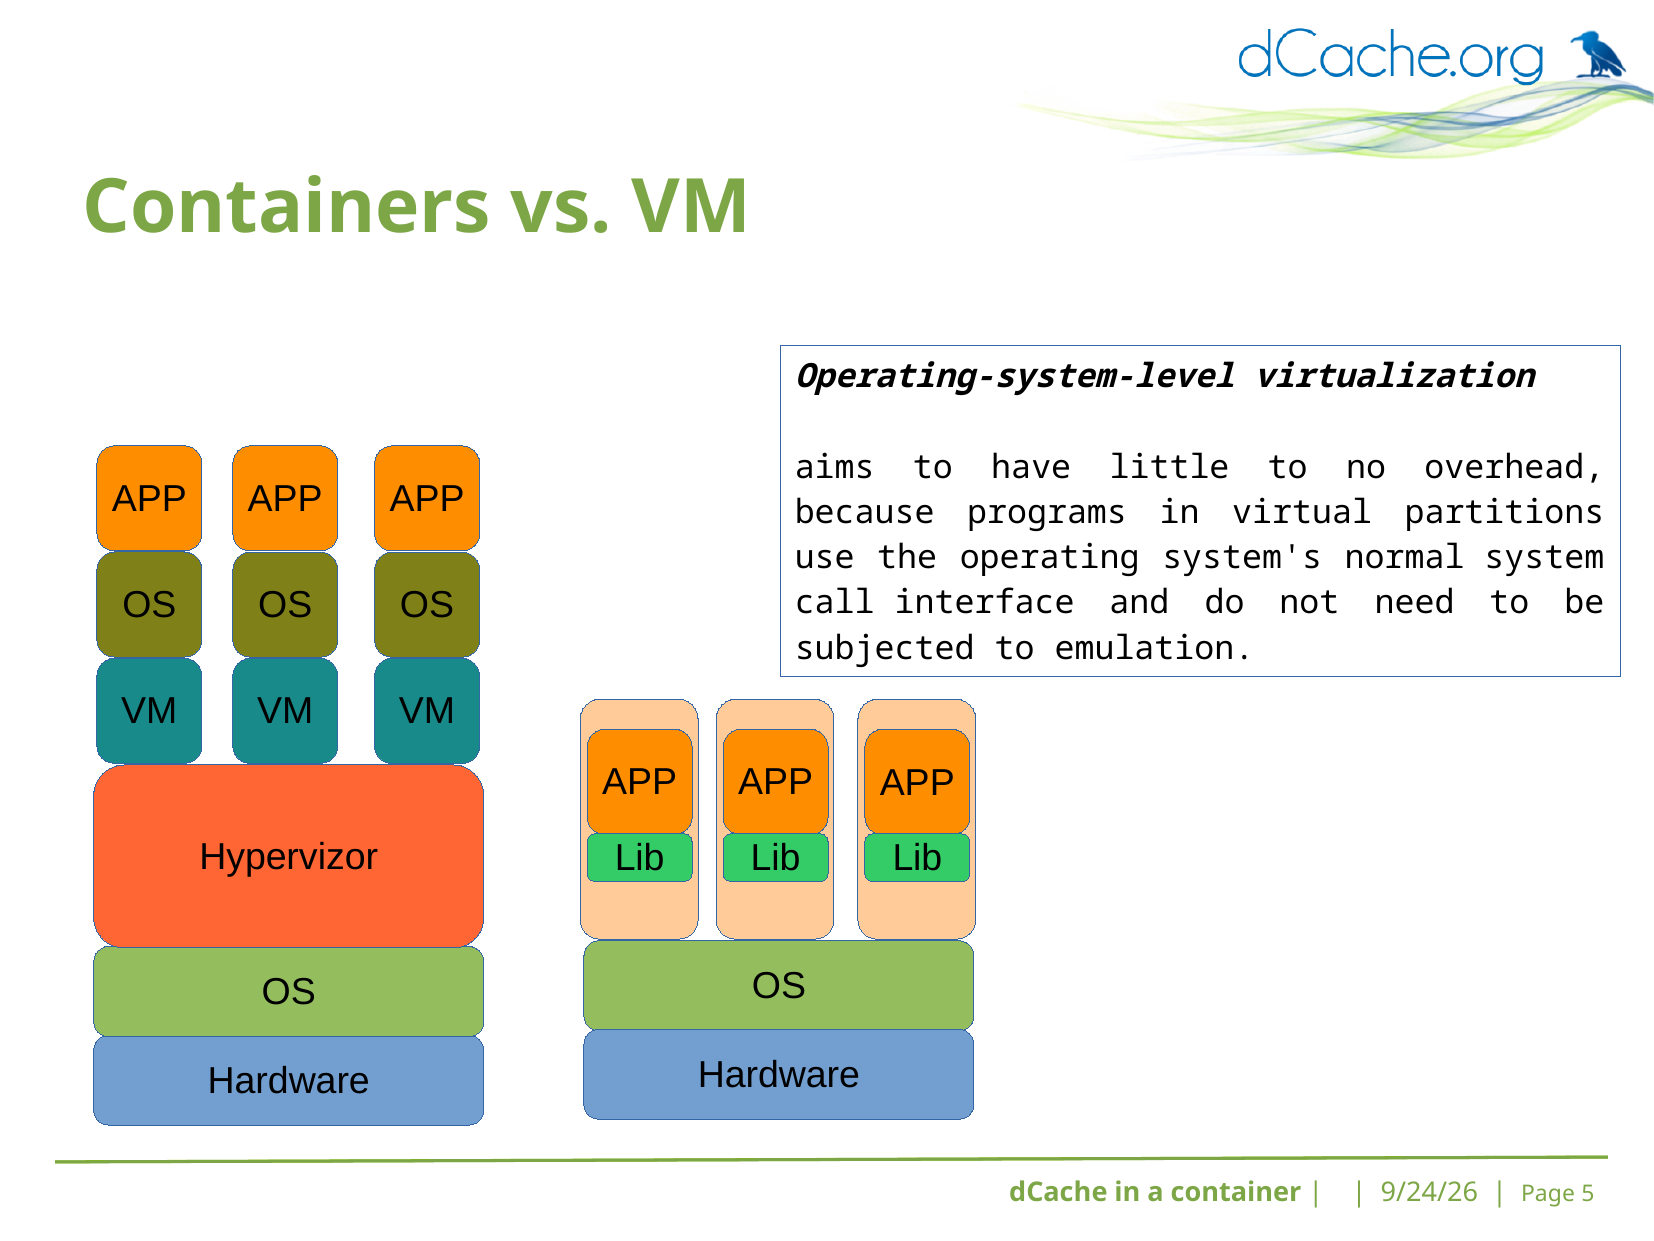

# Containers vs. VM
Operating-system-level virtualization
aims to have little to no overhead, because programs in virtual partitions use the operating system's normal system call interface and do not need to be subjected to emulation.
APP
OS
VM
APP
OS
VM
APP
OS
VM
APP
APP
APP
Hypervizor
Lib
Lib
Lib
OS
OS
Hardware
Hardware
5